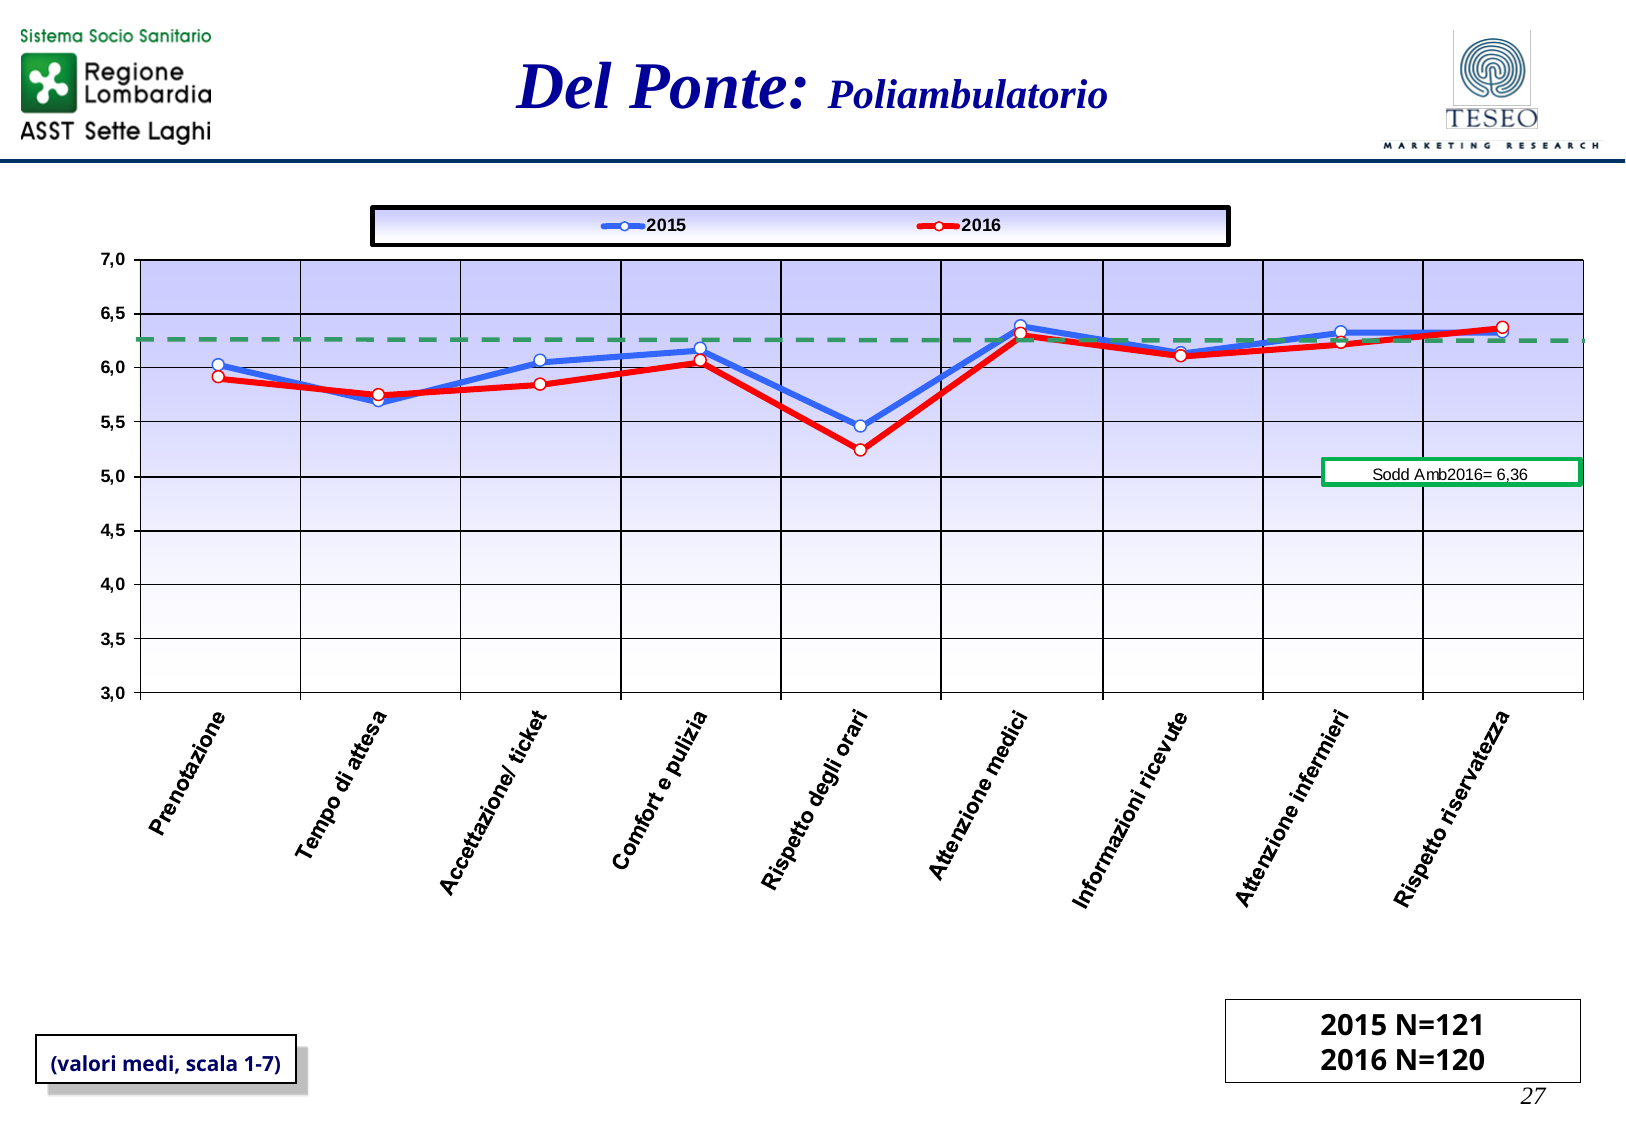

Del Ponte: Poliambulatorio
2015 N=121
2016 N=120
(valori medi, scala 1-7)